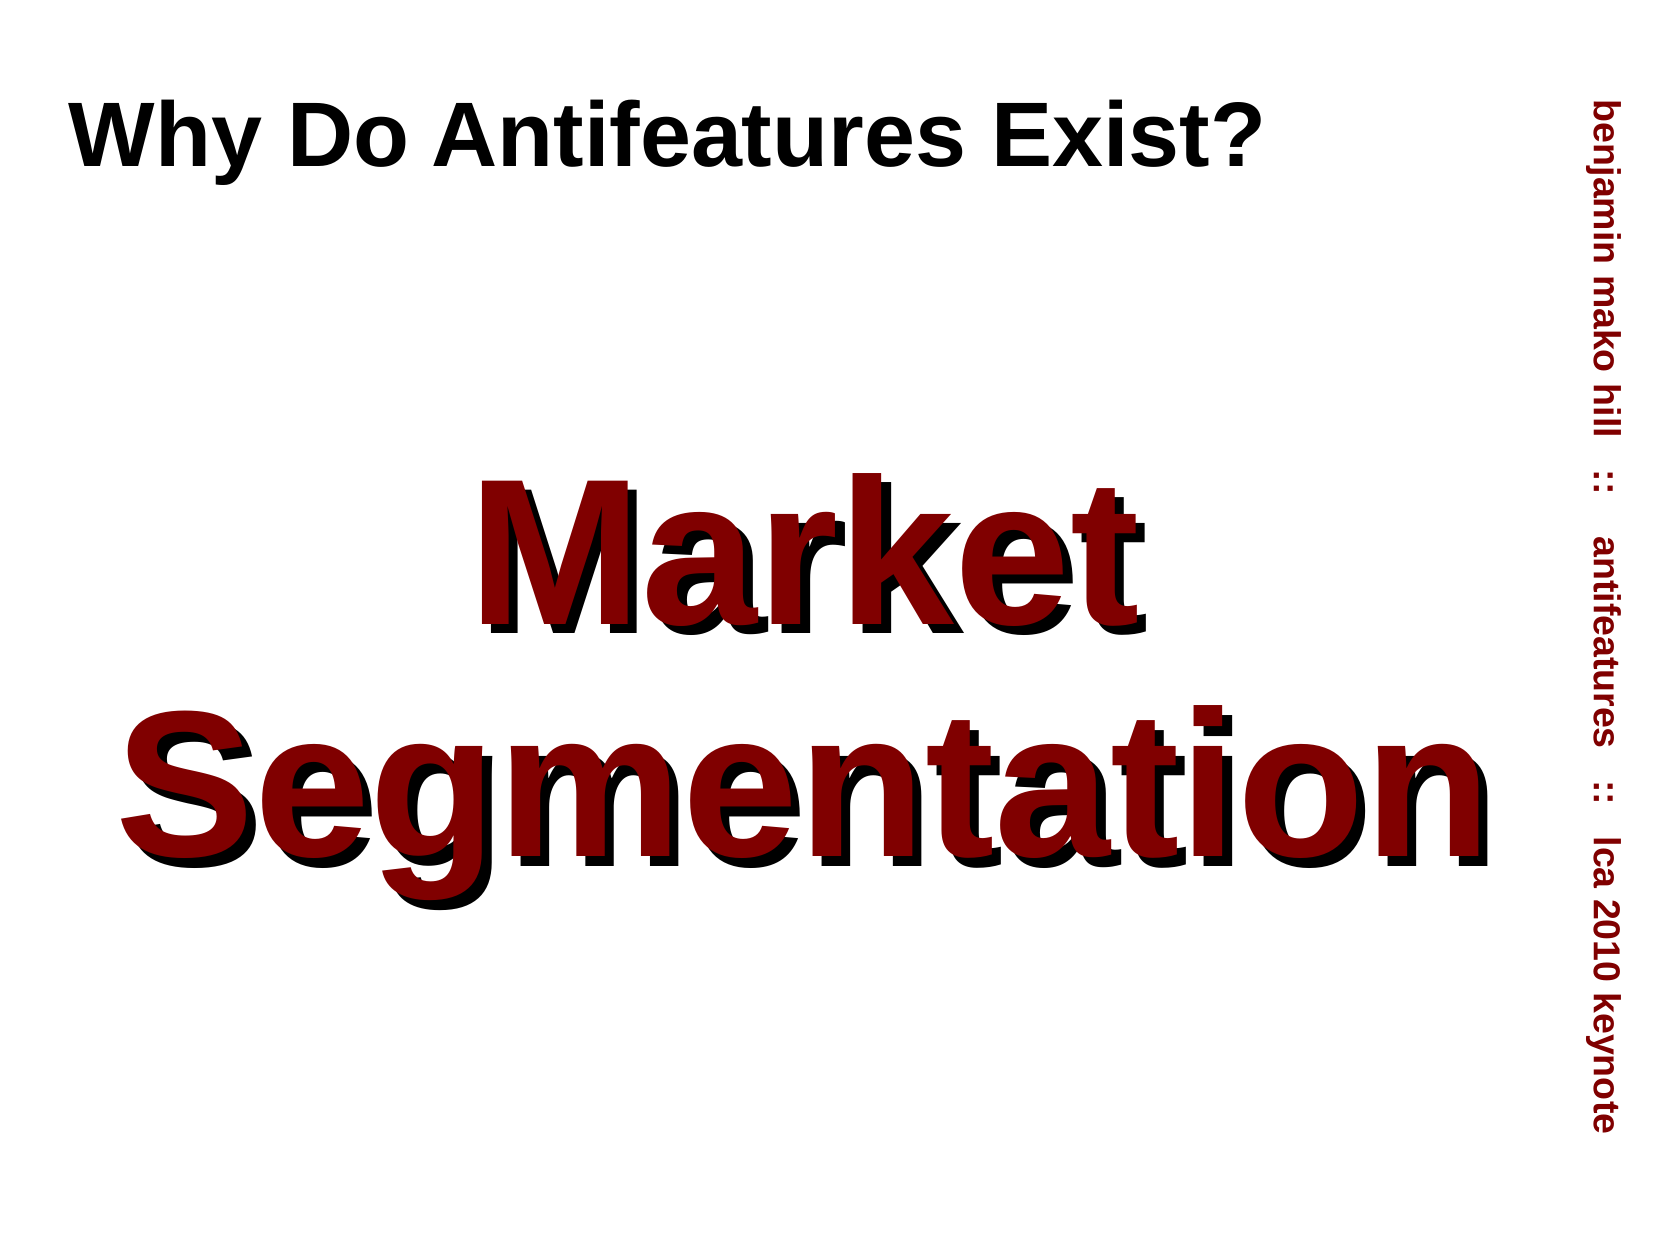

# Why Do Antifeatures Exist?
Market Segmentation